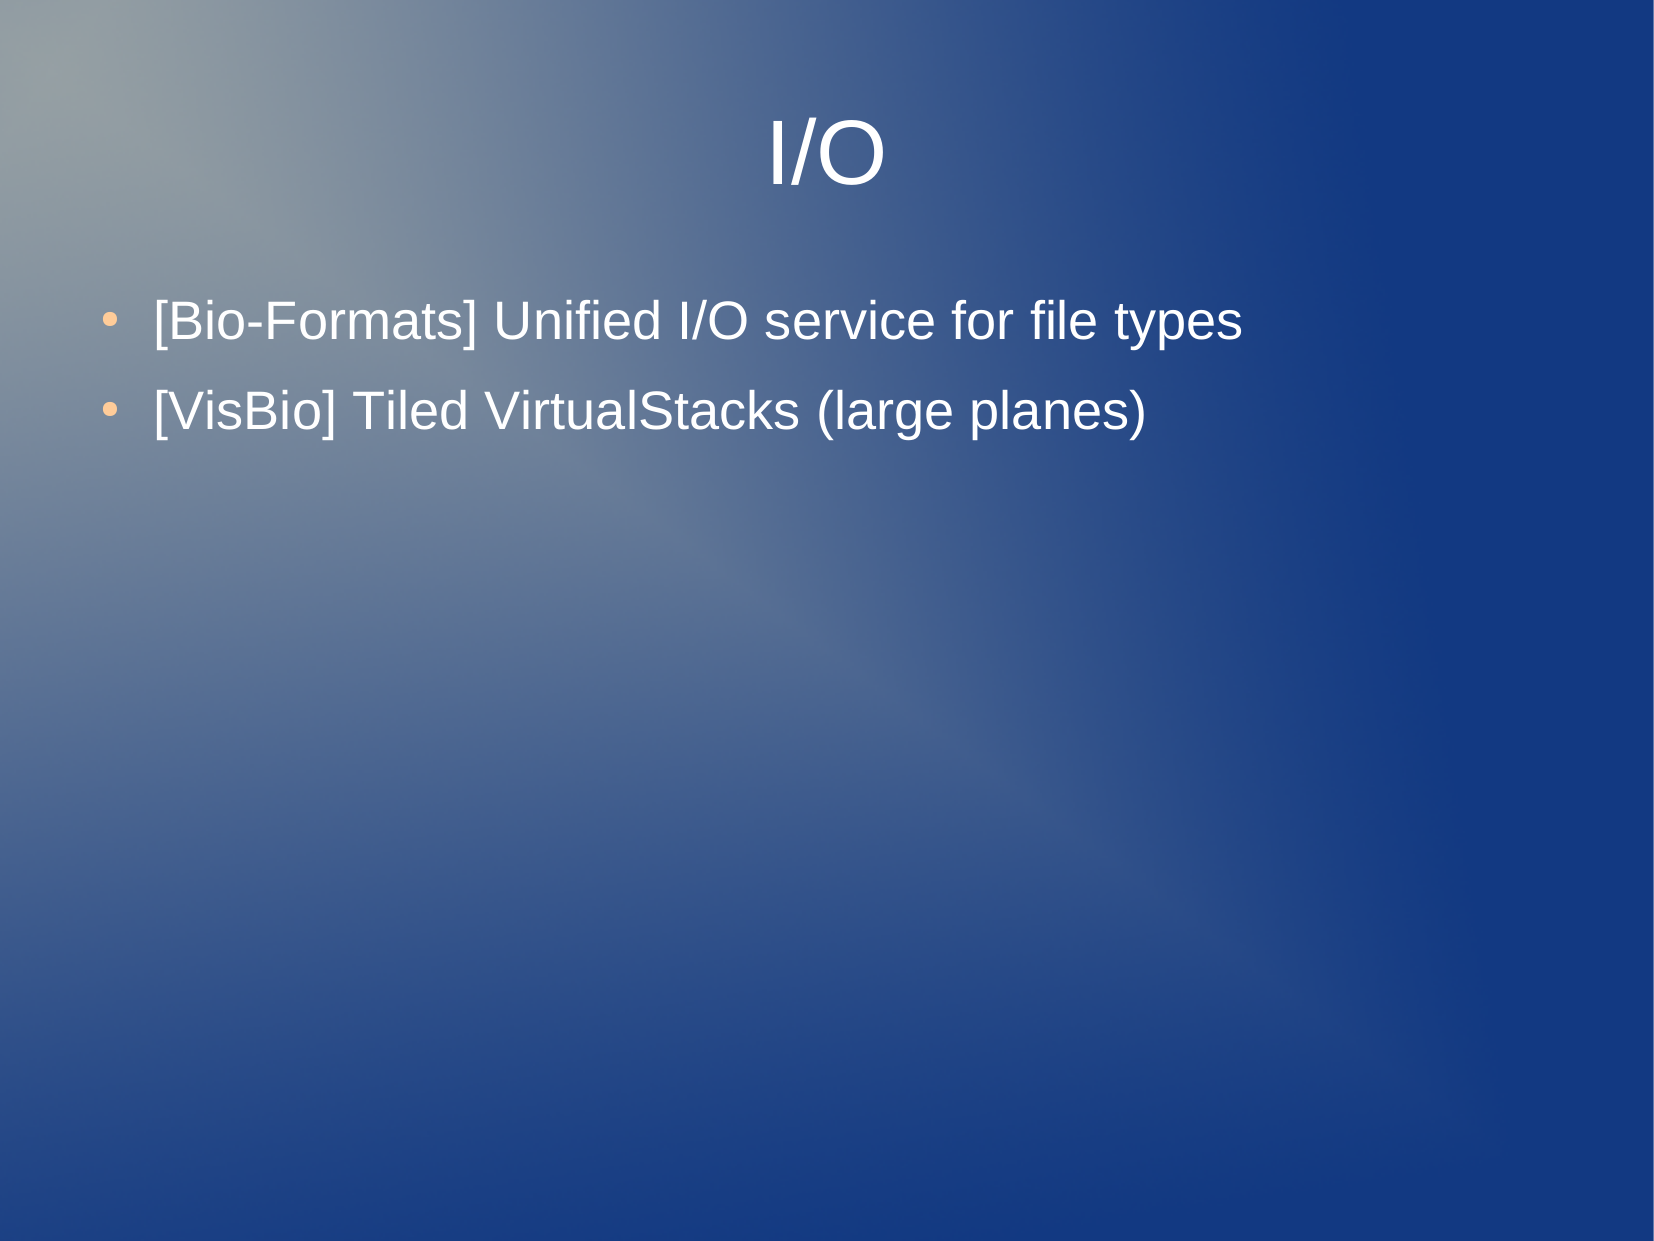

# I/O
[Bio-Formats] Unified I/O service for file types
[VisBio] Tiled VirtualStacks (large planes)